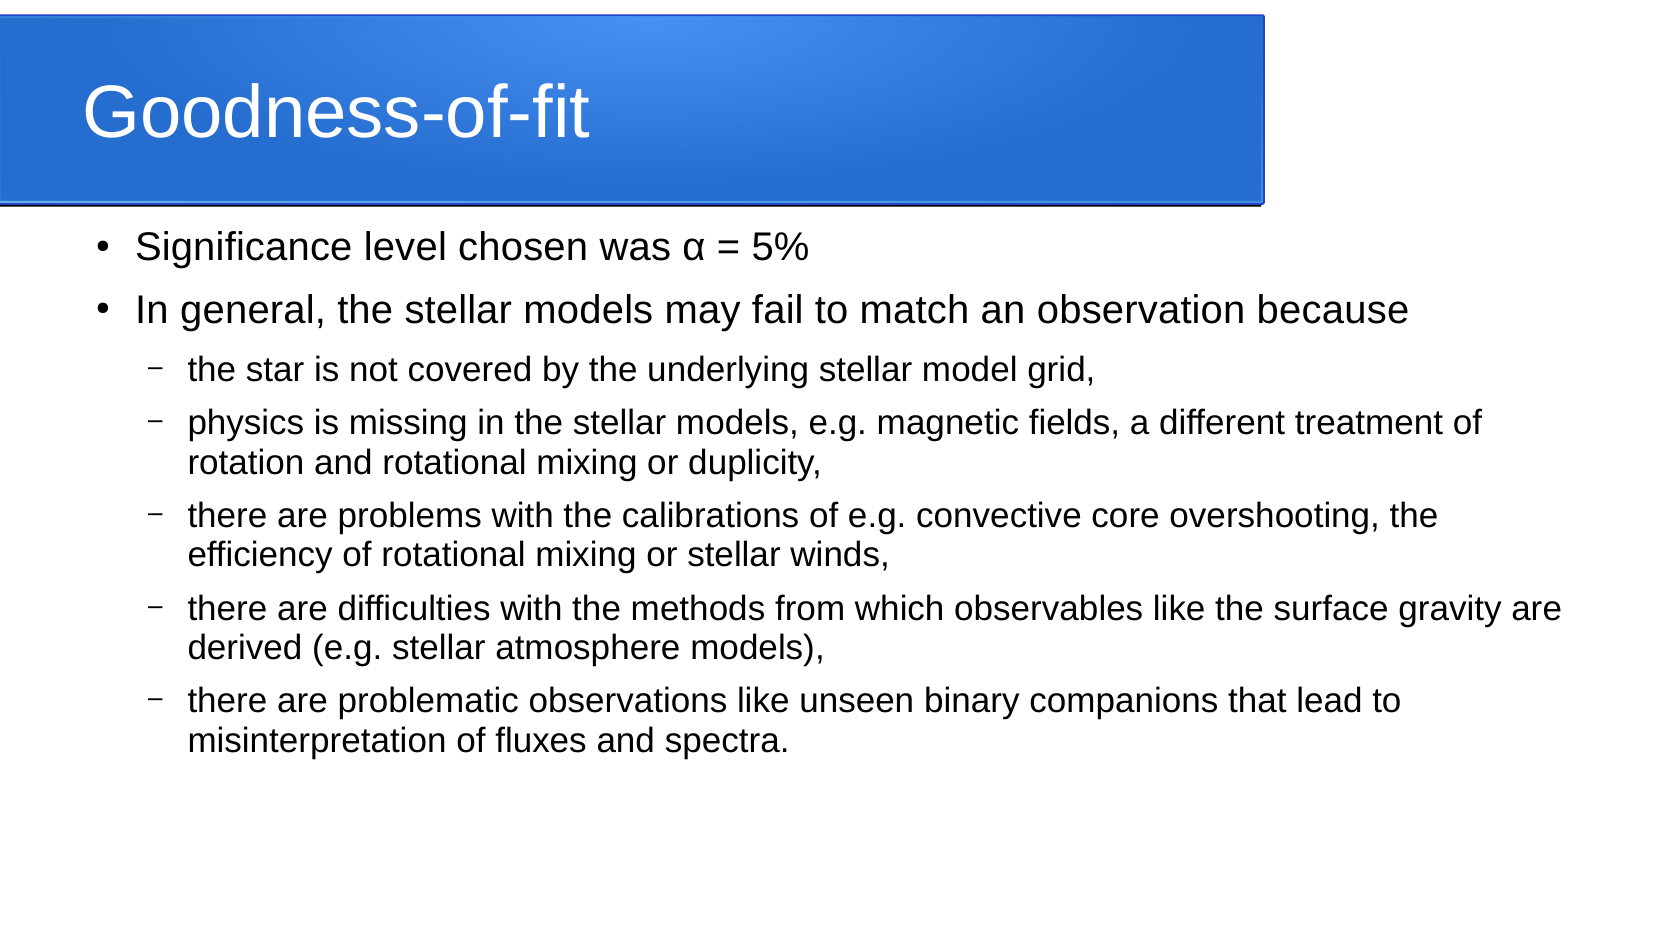

# Goodness-of-fit
Significance level chosen was α = 5%
In general, the stellar models may fail to match an observation because
the star is not covered by the underlying stellar model grid,
physics is missing in the stellar models, e.g. magnetic fields, a different treatment of rotation and rotational mixing or duplicity,
there are problems with the calibrations of e.g. convective core overshooting, the efficiency of rotational mixing or stellar winds,
there are difficulties with the methods from which observables like the surface gravity are derived (e.g. stellar atmosphere models),
there are problematic observations like unseen binary companions that lead to misinterpretation of fluxes and spectra.